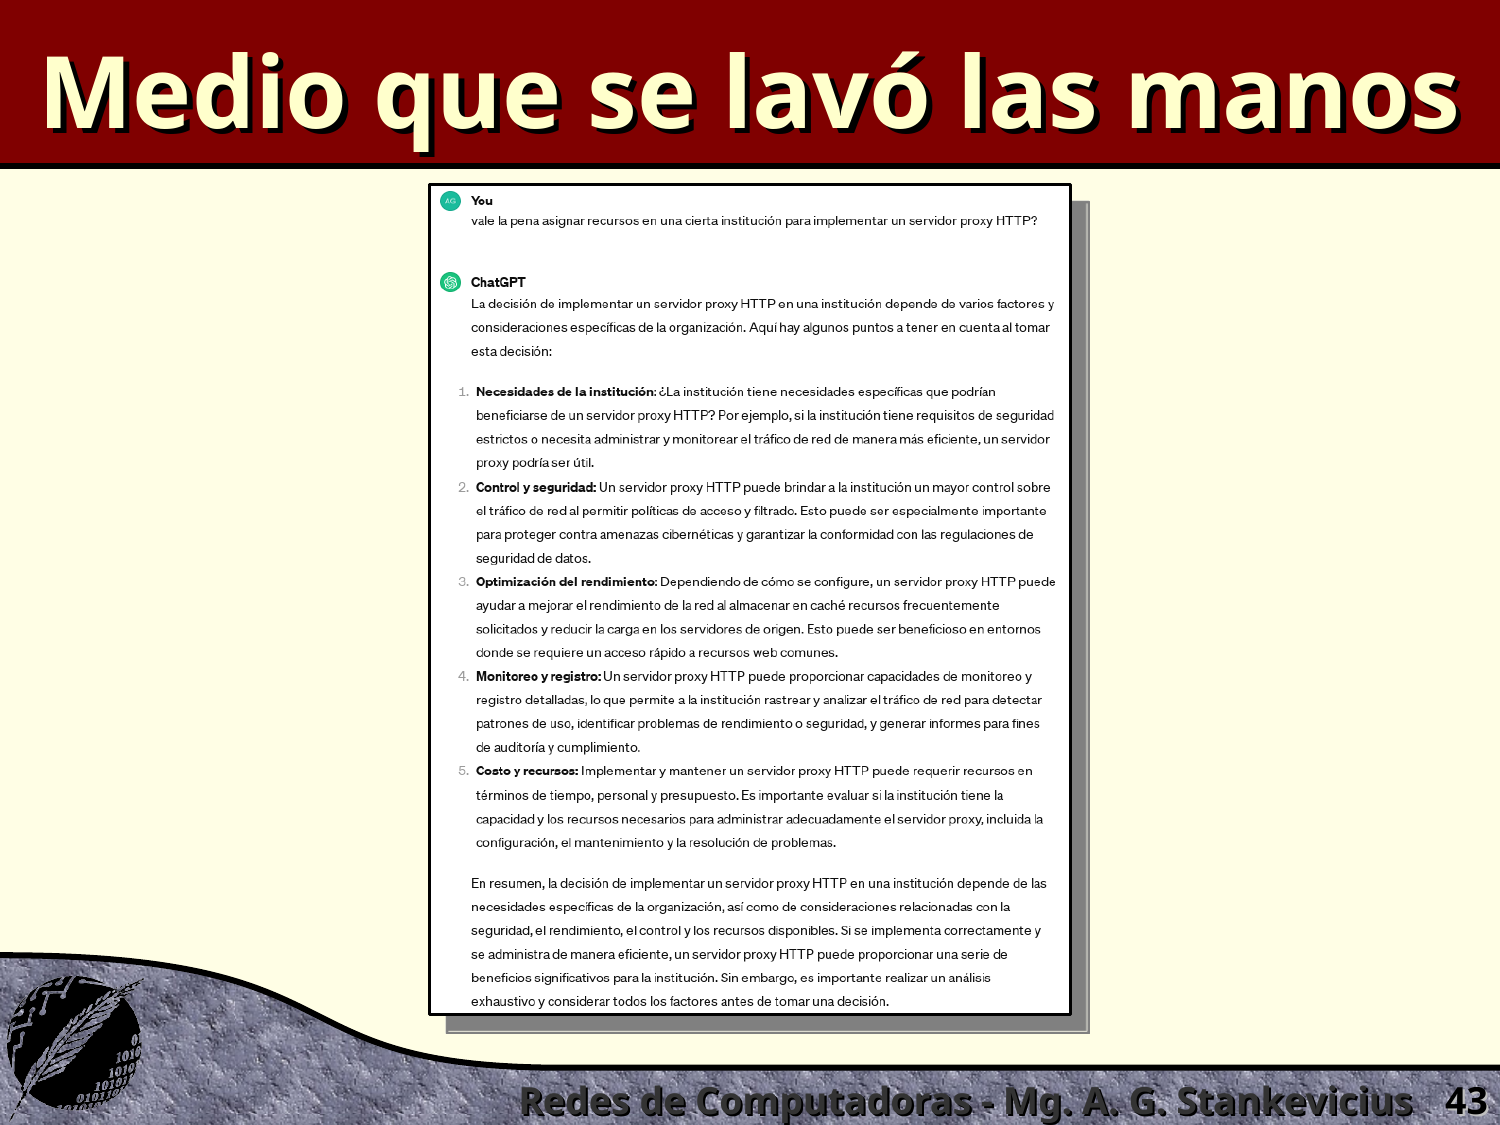

# Medio que se lavó las manos
43